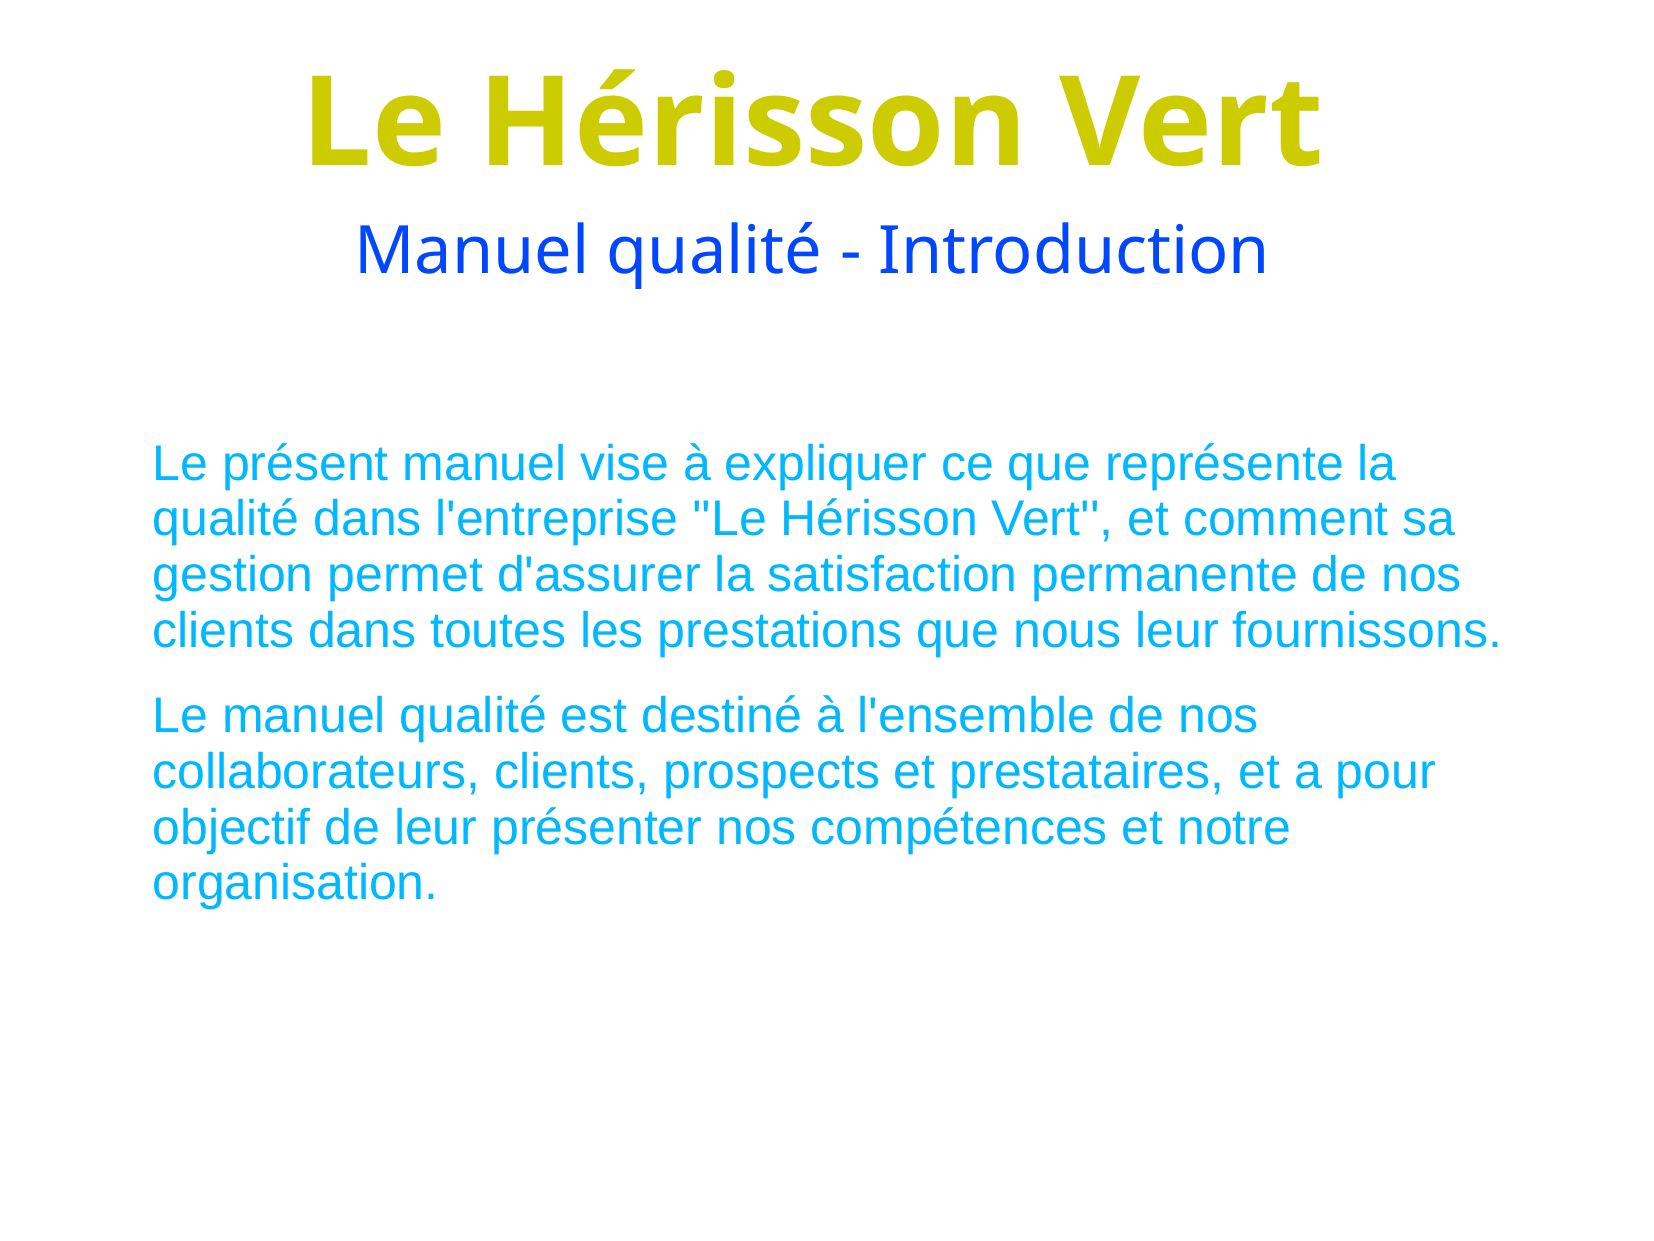

# Le Hérisson Vert Manuel qualité - Introduction
Le présent manuel vise à expliquer ce que représente la qualité dans l'entreprise ''Le Hérisson Vert'', et comment sa gestion permet d'assurer la satisfaction permanente de nos clients dans toutes les prestations que nous leur fournissons.
Le manuel qualité est destiné à l'ensemble de nos collaborateurs, clients, prospects et prestataires, et a pour objectif de leur présenter nos compétences et notre organisation.